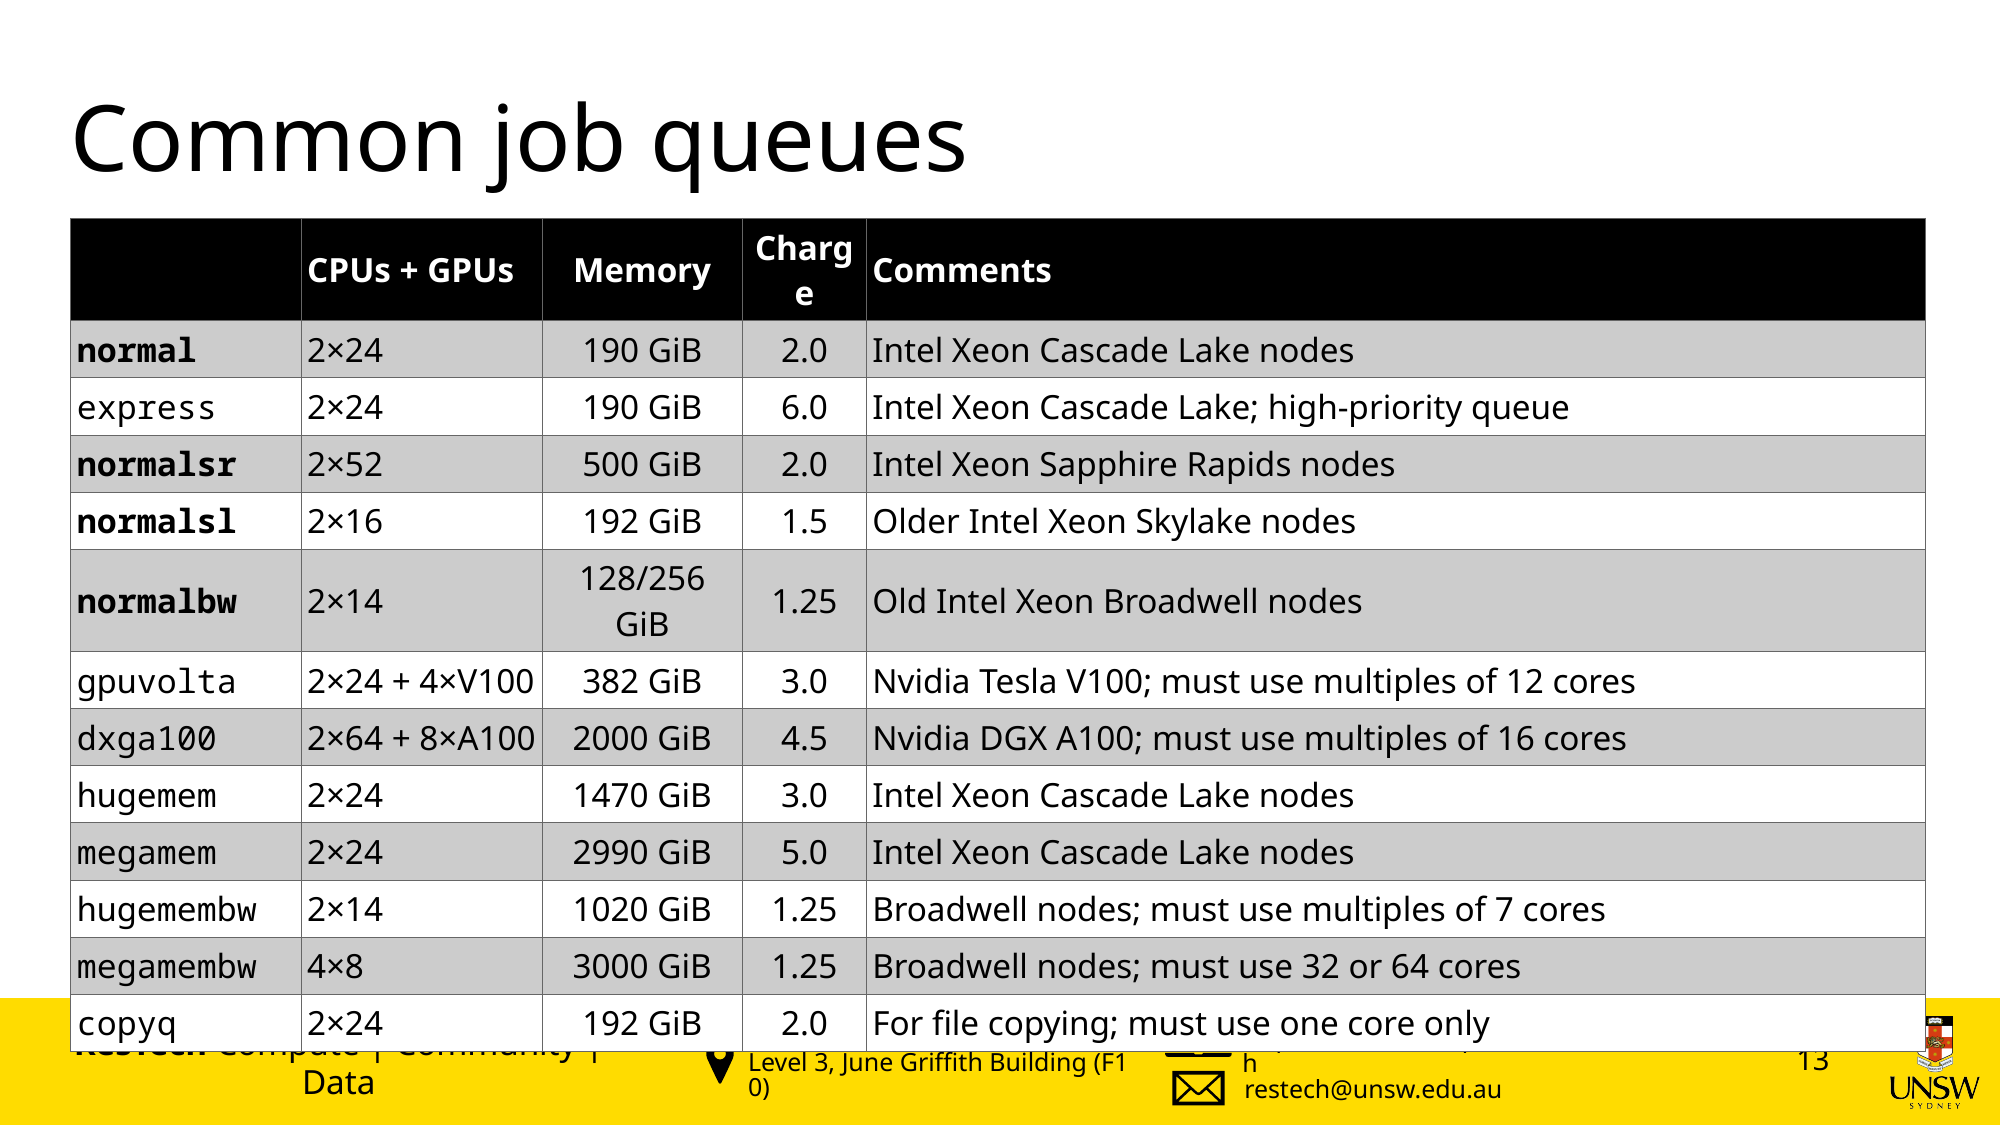

# Common job queues
| Queue | CPUs + GPUs | Memory | Charge | Comments |
| --- | --- | --- | --- | --- |
| normal | 2×24 | 190 GiB | 2.0 | Intel Xeon Cascade Lake nodes |
| express | 2×24 | 190 GiB | 6.0 | Intel Xeon Cascade Lake; high-priority queue |
| normalsr | 2×52 | 500 GiB | 2.0 | Intel Xeon Sapphire Rapids nodes |
| normalsl | 2×16 | 192 GiB | 1.5 | Older Intel Xeon Skylake nodes |
| normalbw | 2×14 | 128/256 GiB | 1.25 | Old Intel Xeon Broadwell nodes |
| gpuvolta | 2×24 + 4×V100 | 382 GiB | 3.0 | Nvidia Tesla V100; must use multiples of 12 cores |
| dxga100 | 2×64 + 8×A100 | 2000 GiB | 4.5 | Nvidia DGX A100; must use multiples of 16 cores |
| hugemem | 2×24 | 1470 GiB | 3.0 | Intel Xeon Cascade Lake nodes |
| megamem | 2×24 | 2990 GiB | 5.0 | Intel Xeon Cascade Lake nodes |
| hugemembw | 2×14 | 1020 GiB | 1.25 | Broadwell nodes; must use multiples of 7 cores |
| megamembw | 4×8 | 3000 GiB | 1.25 | Broadwell nodes; must use 32 or 64 cores |
| copyq | 2×24 | 192 GiB | 2.0 | For file copying; must use one core only |